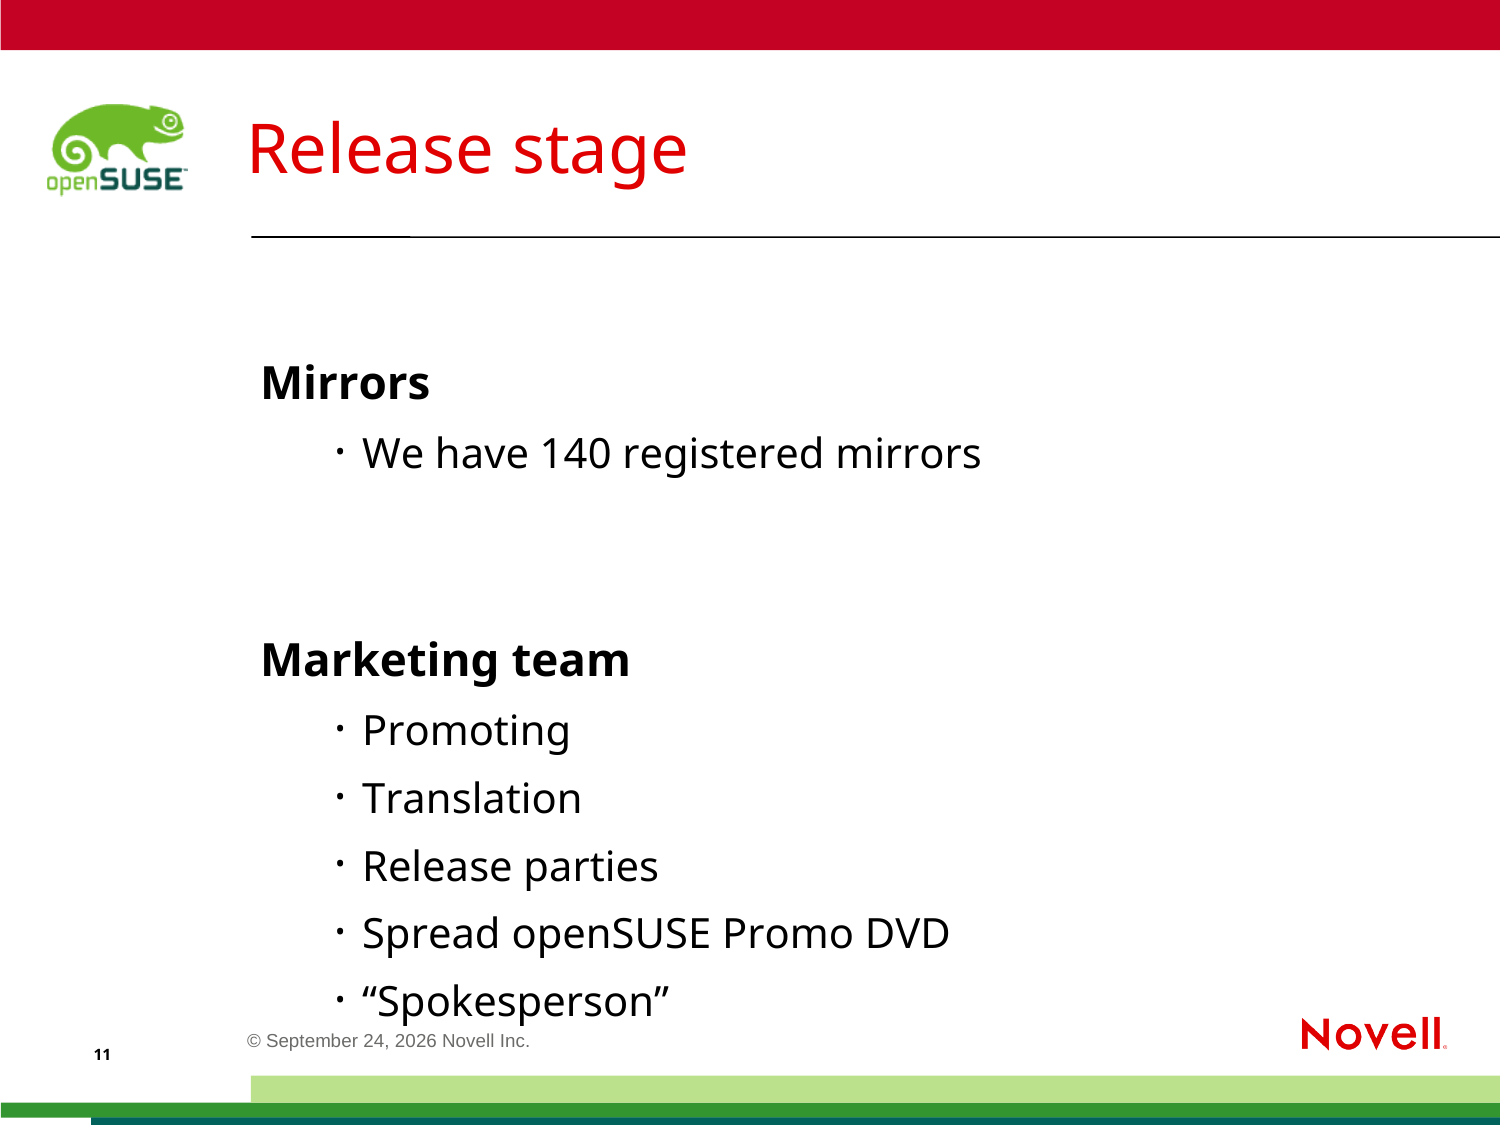

# Release stage
Mirrors
We have 140 registered mirrors
Marketing team
Promoting
Translation
Release parties
Spread openSUSE Promo DVD
“Spokesperson”